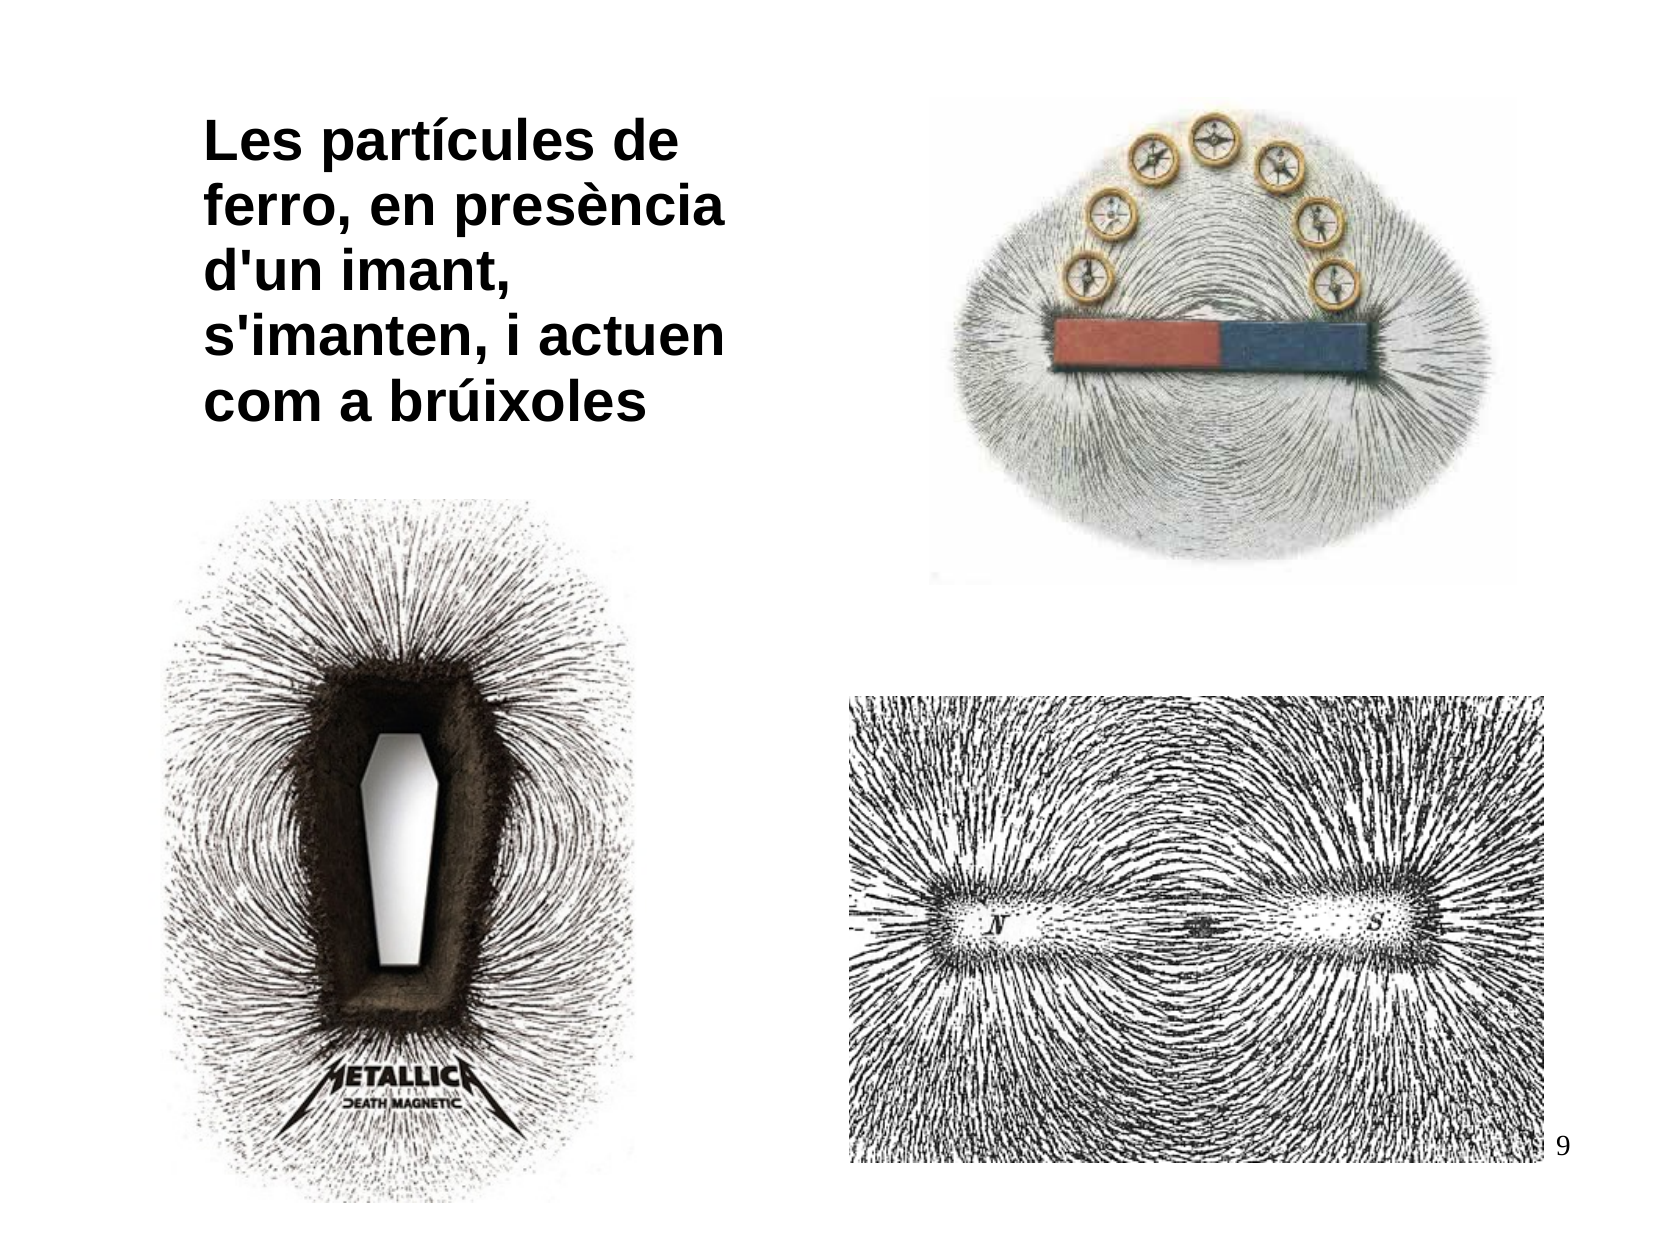

Les partícules de ferro, en presència d'un imant, s'imanten, i actuen com a brúixoles
9